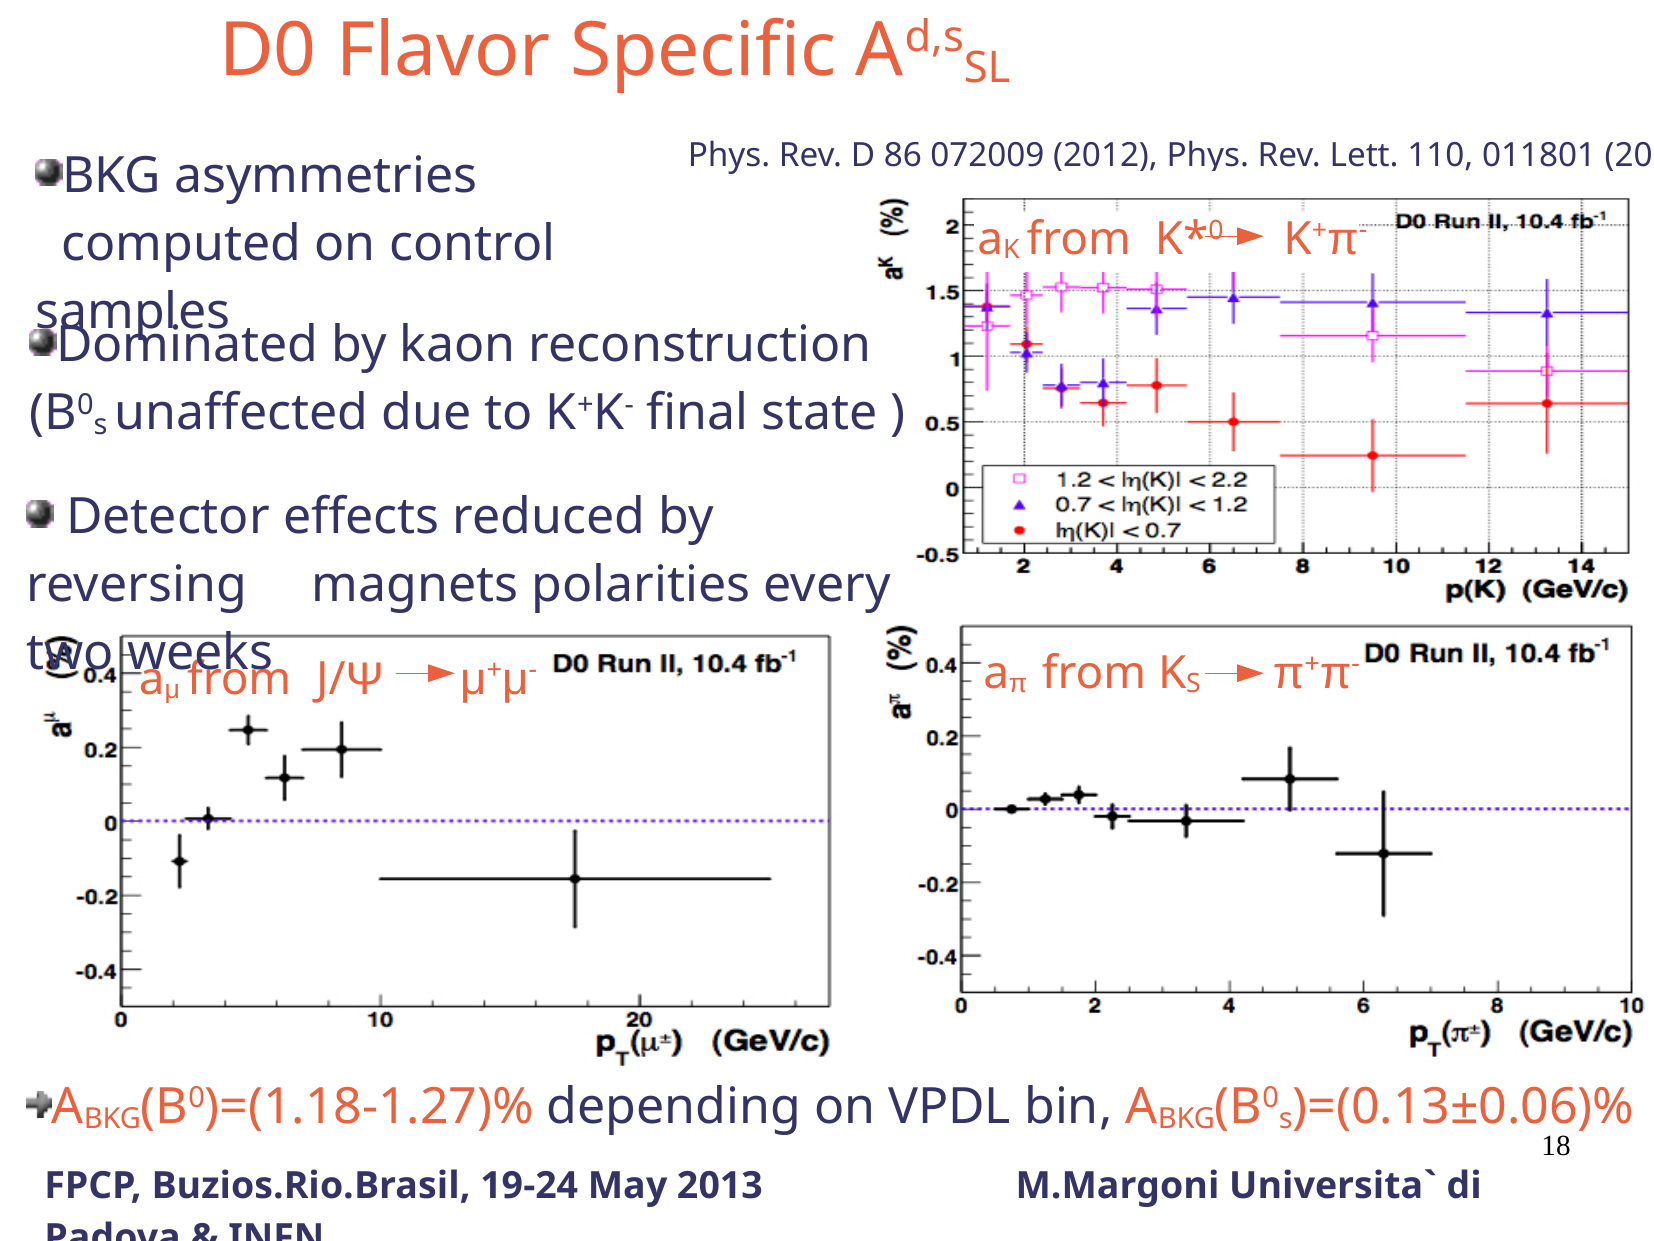

D0 Flavor Specific Ad,sSL
Phys. Rev. D 86 072009 (2012), Phys. Rev. Lett. 110, 011801 (2013)
BKG asymmetries
 computed on control samples
aK from K*0 K+π-
Dominated by kaon reconstruction
(B0s unaffected due to K+K- final state )
 Detector effects reduced by reversing magnets polarities every two weeks
aπ from KS π+π-
aμ from J/Ψ μ+μ-
ABKG(B0)=(1.18-1.27)% depending on VPDL bin, ABKG(B0s)=(0.13±0.06)%
18
FPCP, Buzios.Rio.Brasil, 19-24 May 2013 M.Margoni Universita` di Padova & INFN